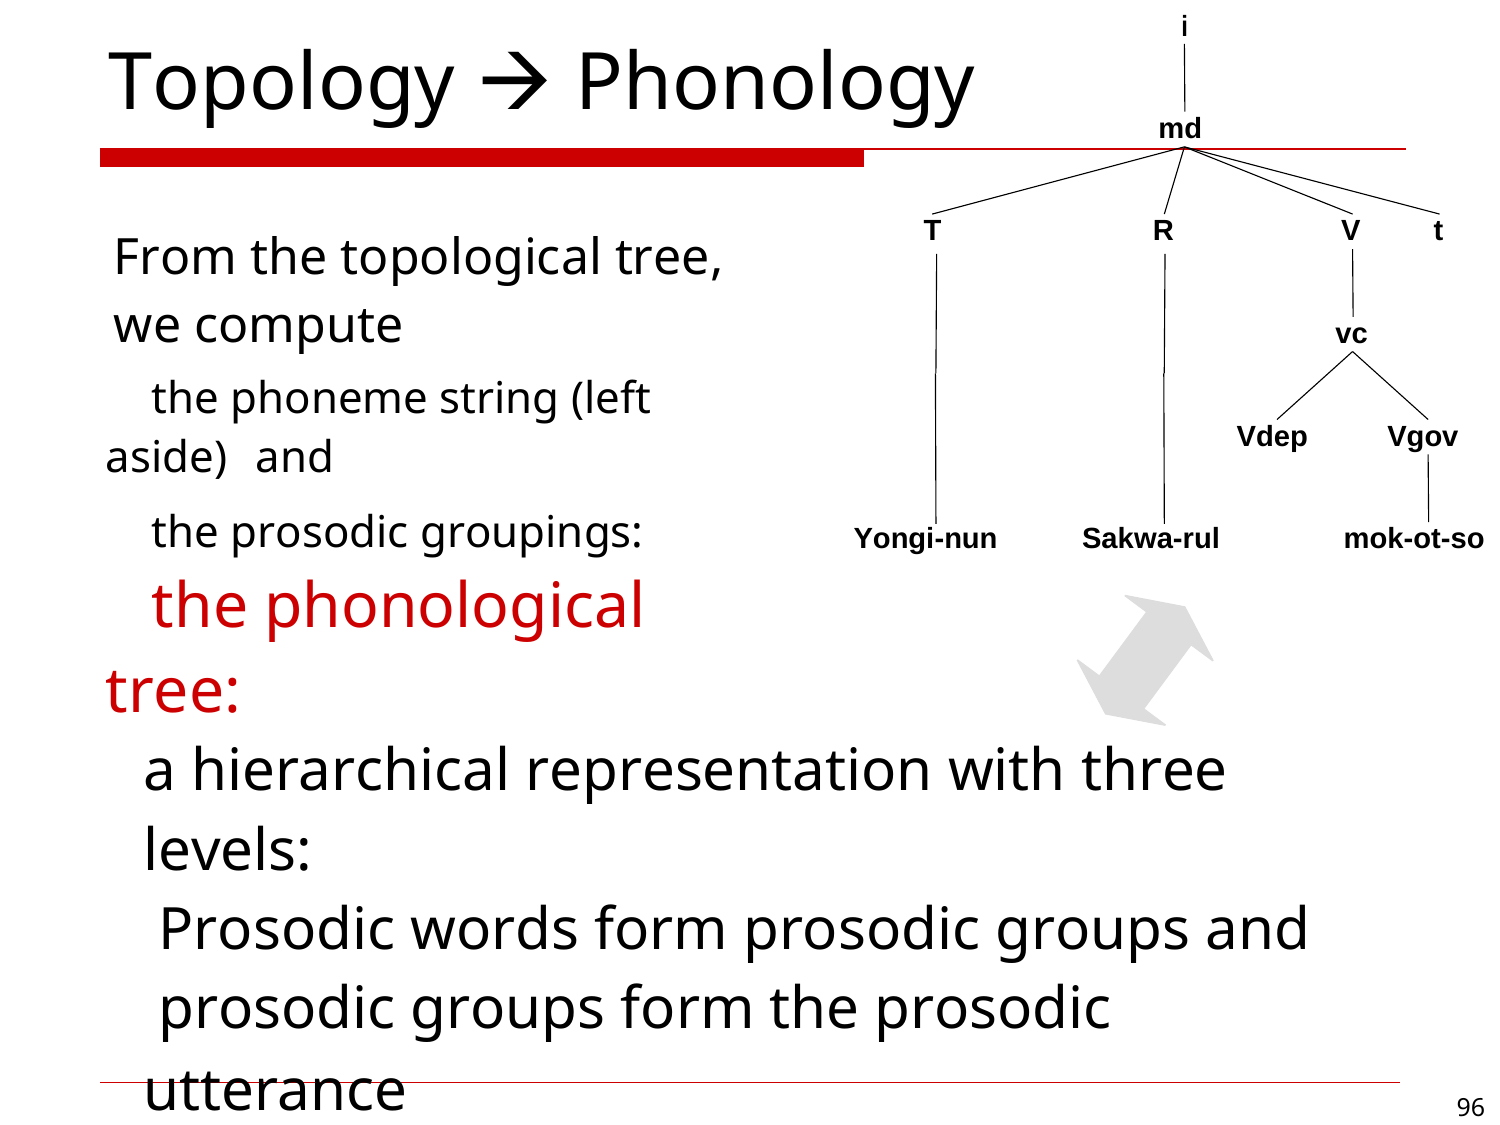

i
md
T
R
V
t
vc
Vdep
Vgov
Yongi-nun
Sakwa-rul
mok-ot-so
Topology  Phonology
From the topological tree, we compute
# the phoneme string (left aside) 	and
the prosodic groupings:
	the phonological tree:
a hierarchical representation with three levels:
 Prosodic words form prosodic groups and
 prosodic groups form the prosodic utterance
96